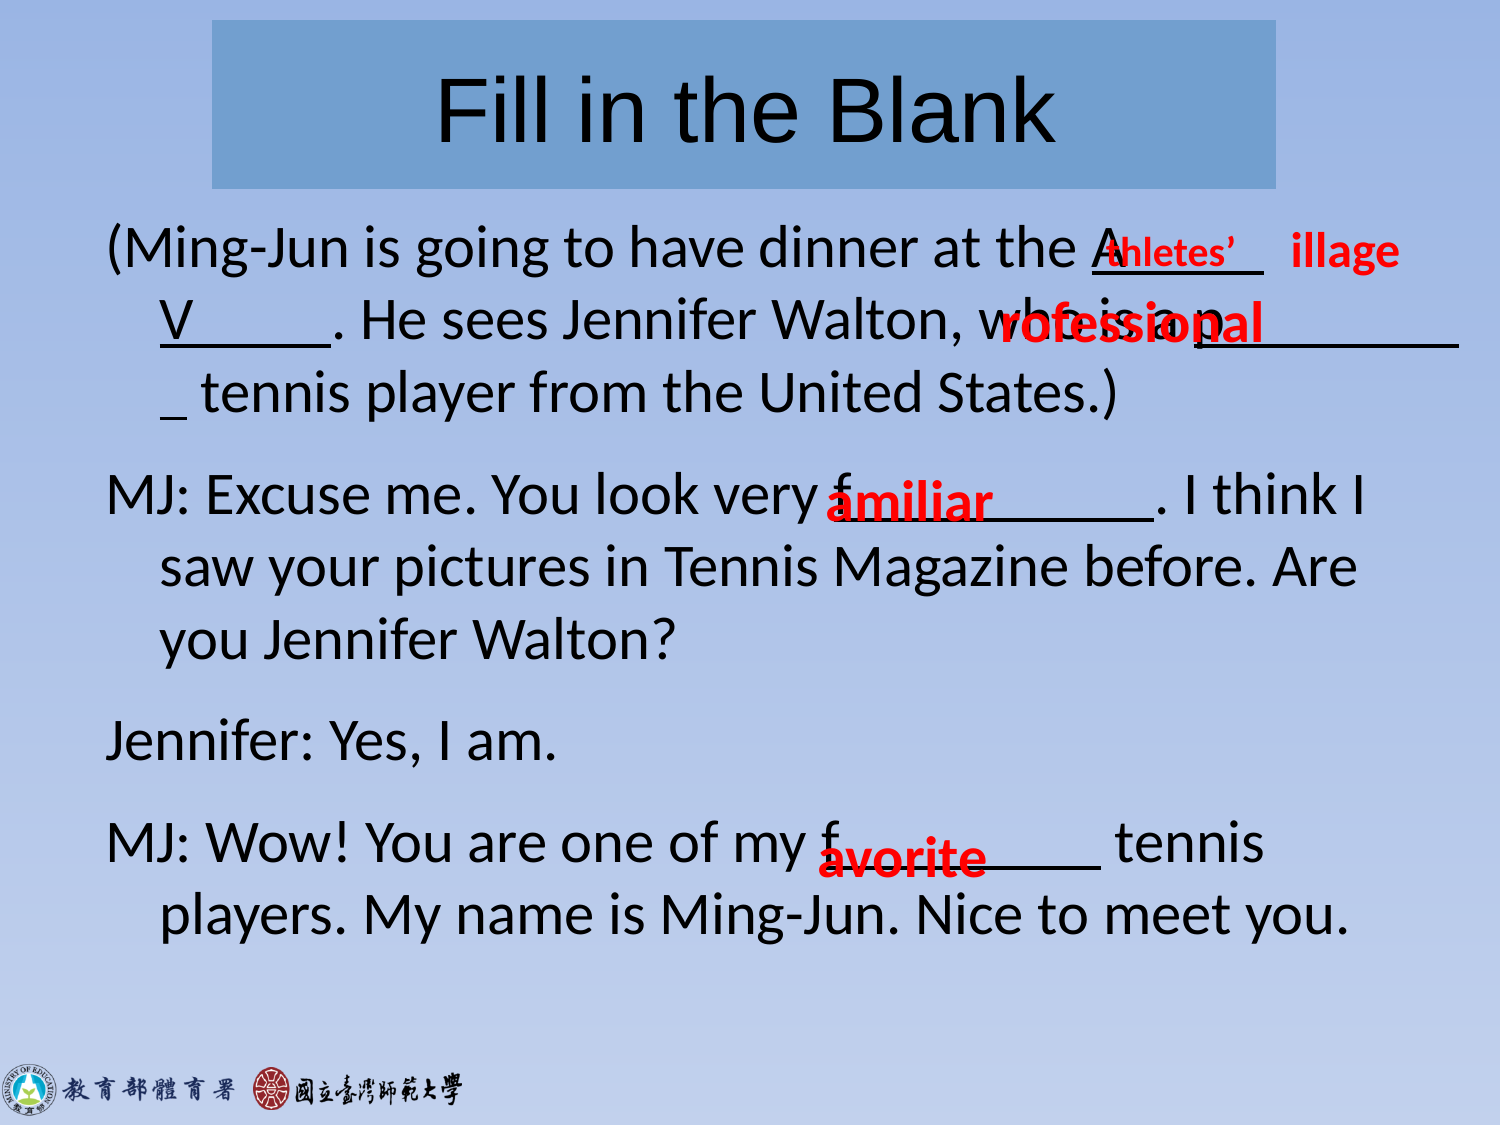

# Fill in the Blank
| |
| --- |
(Ming-Jun is going to have dinner at the A V . He sees Jennifer Walton, who is a p tennis player from the United States.)
MJ: Excuse me. You look very f . I think I saw your pictures in Tennis Magazine before. Are you Jennifer Walton?
Jennifer: Yes, I am.
MJ: Wow! You are one of my f tennis players. My name is Ming-Jun. Nice to meet you.
illage
thletes’
rofessional
amiliar
avorite